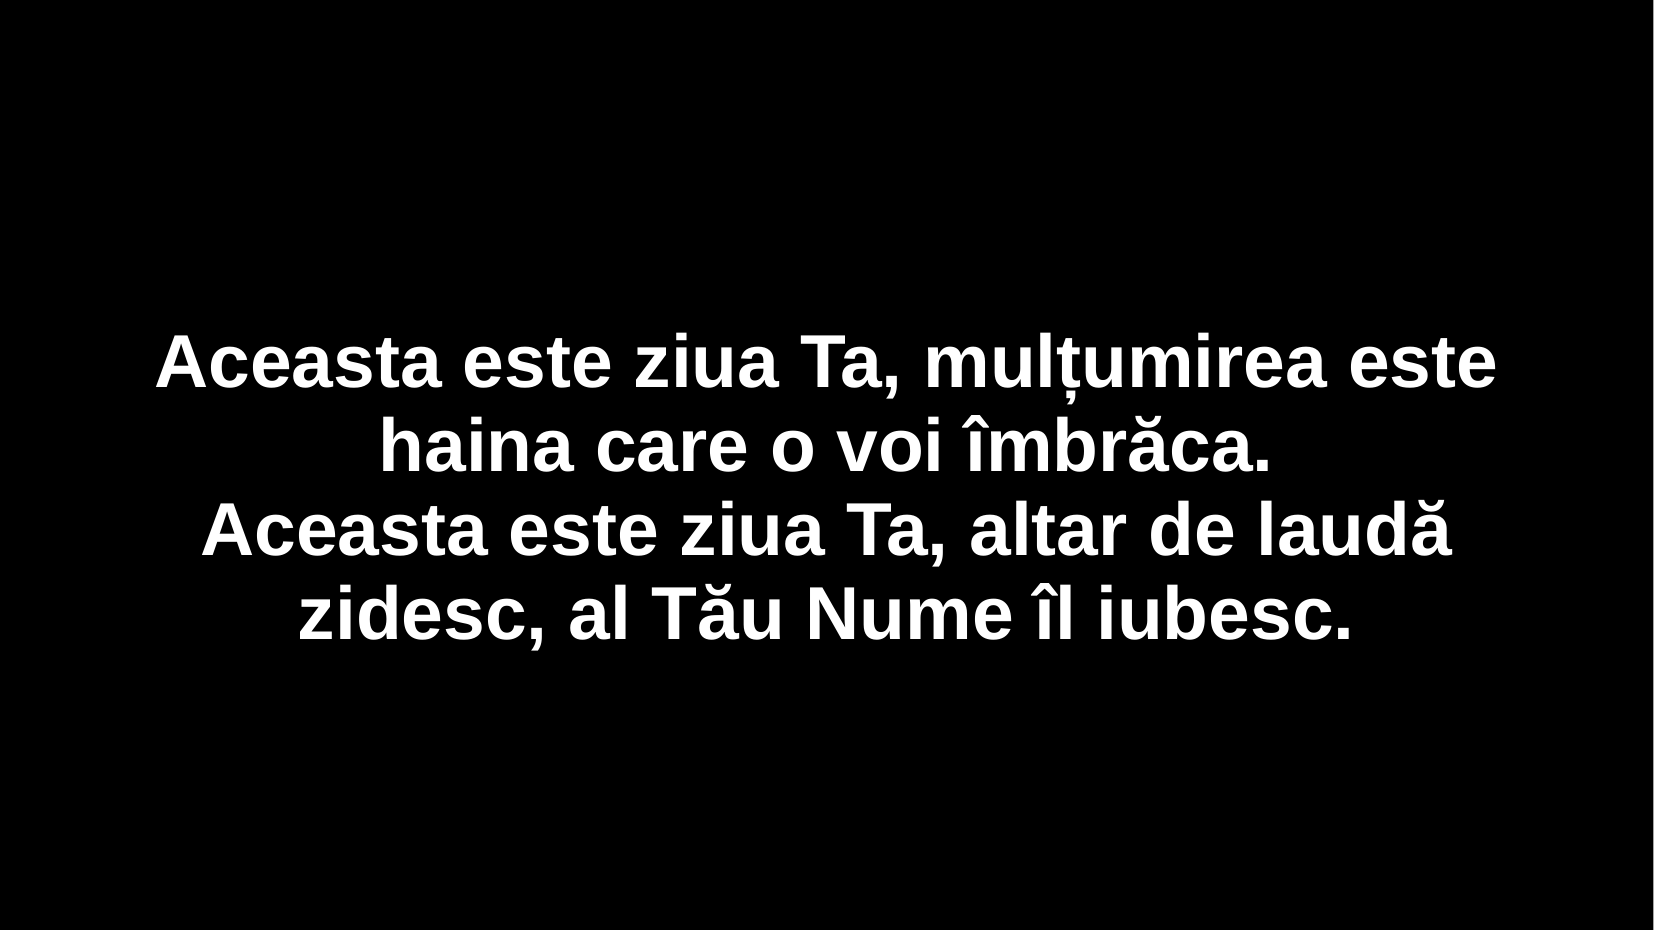

# Aceasta este ziua Ta, mulțumirea este haina care o voi îmbrăca.
Aceasta este ziua Ta, altar de laudă zidesc, al Tău Nume îl iubesc.